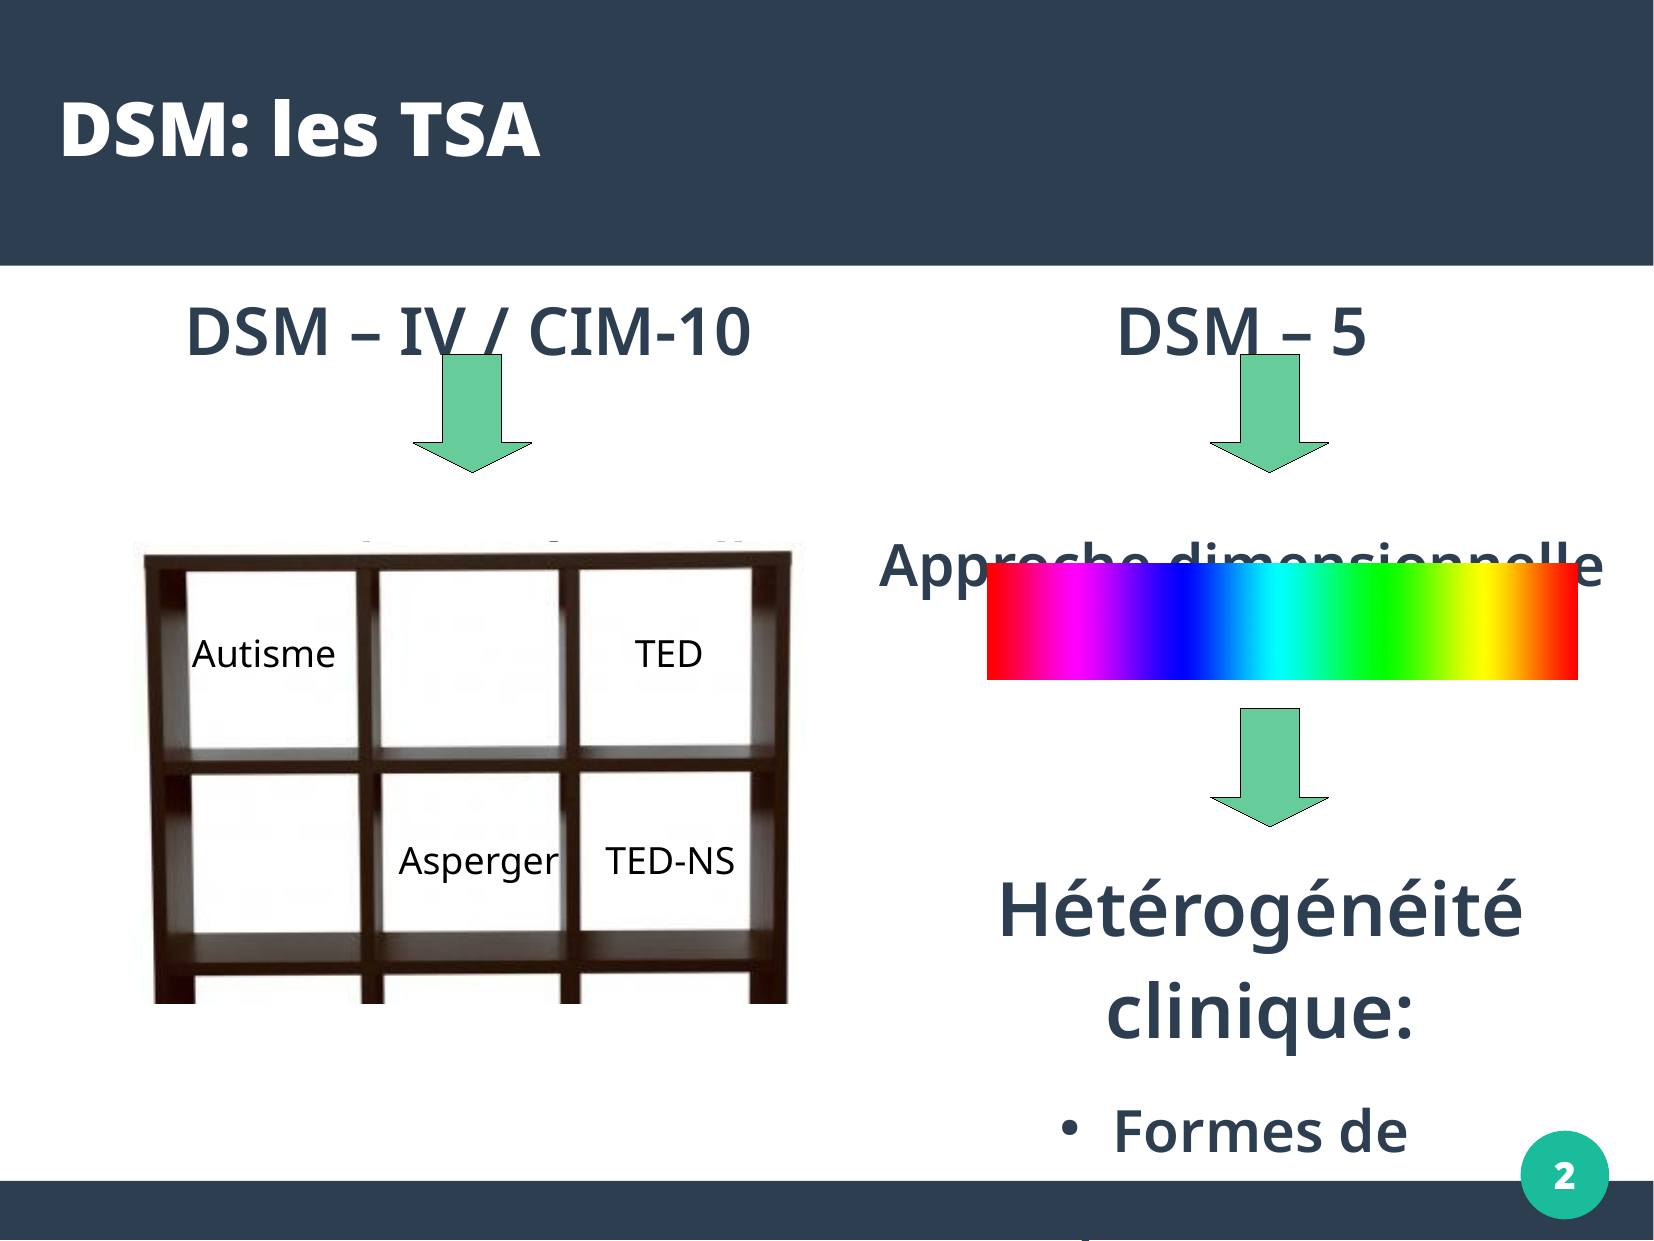

# DSM: les TSA
DSM – IV / CIM-10
Approche catégorielle
DSM – 5
Approche dimensionnelle
Autisme
TED
Asperger
TED-NS
Hétérogénéité clinique:
Formes de présentation
Comorbidités associées
évolution
2